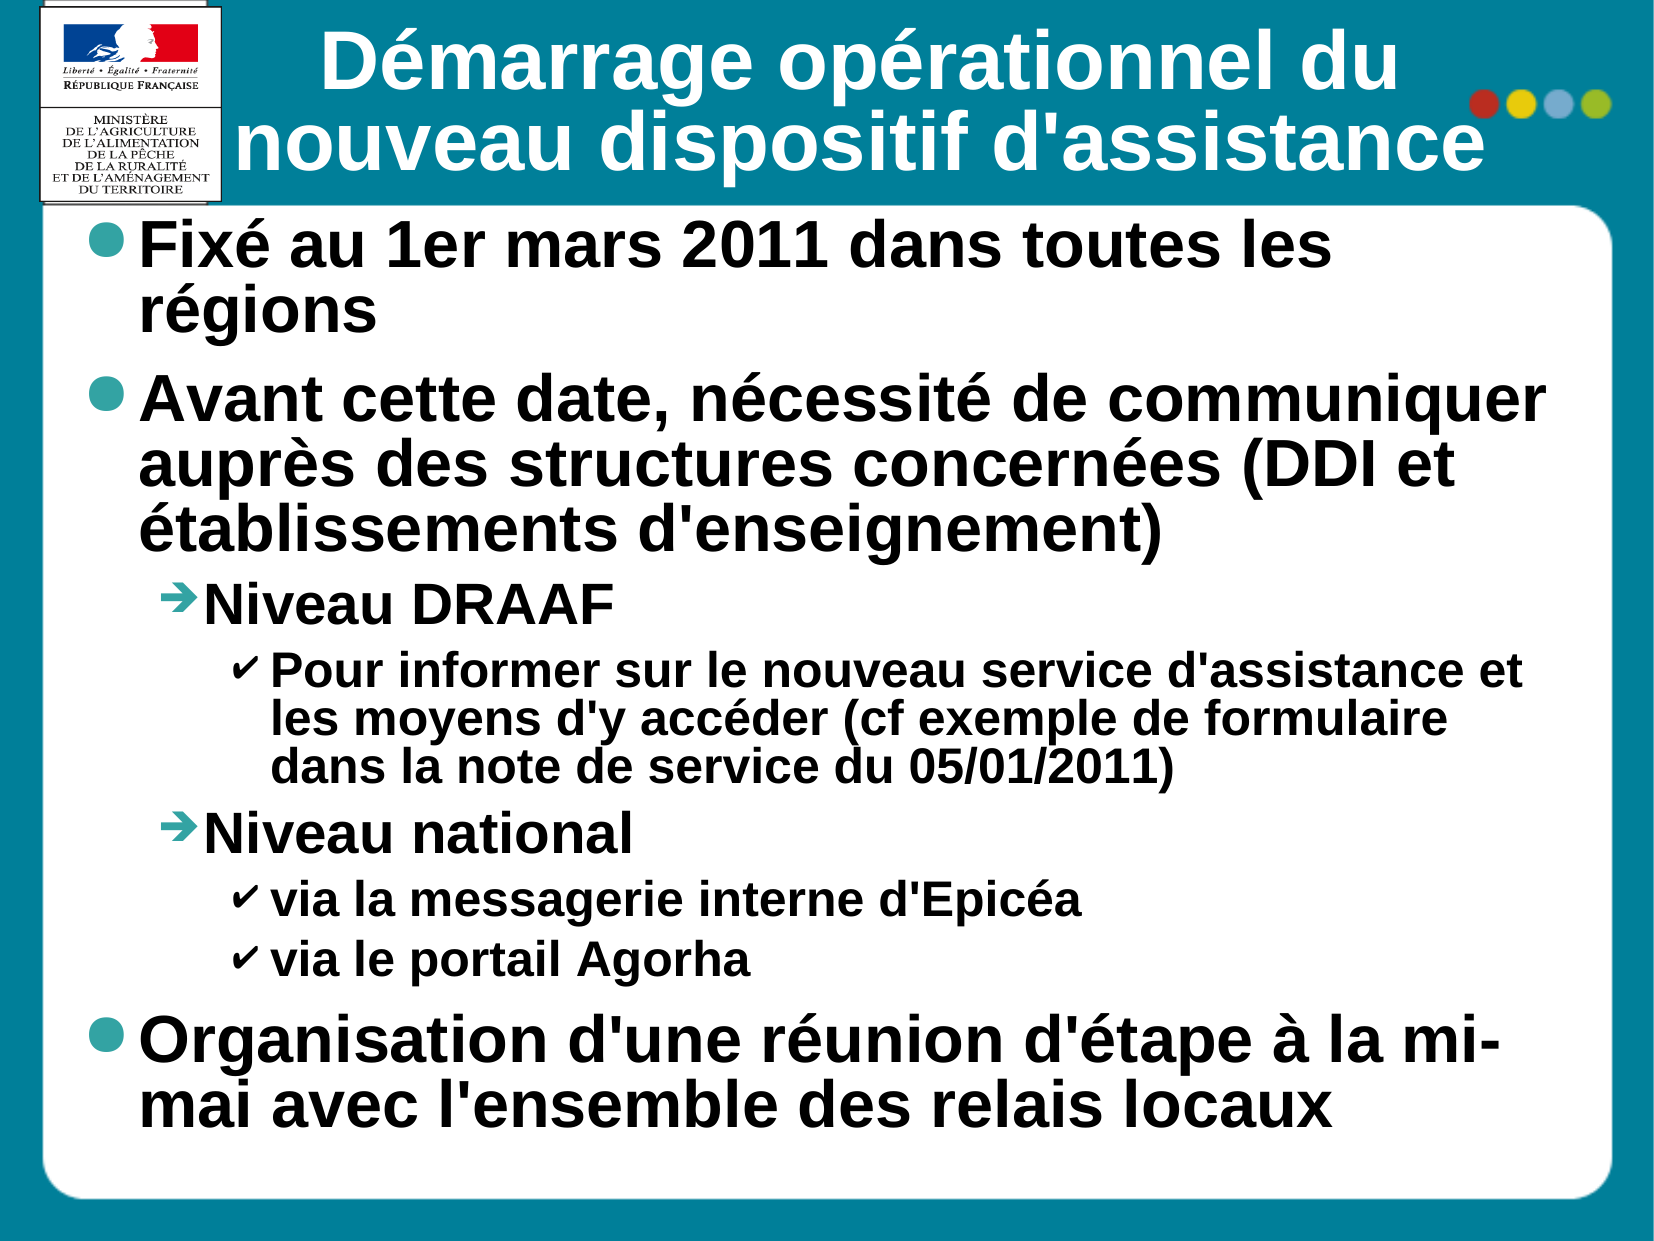

# Démarrage opérationnel du nouveau dispositif d'assistance
Fixé au 1er mars 2011 dans toutes les régions
Avant cette date, nécessité de communiquer auprès des structures concernées (DDI et établissements d'enseignement)
Niveau DRAAF
Pour informer sur le nouveau service d'assistance et les moyens d'y accéder (cf exemple de formulaire dans la note de service du 05/01/2011)
Niveau national
via la messagerie interne d'Epicéa
via le portail Agorha
Organisation d'une réunion d'étape à la mi-mai avec l'ensemble des relais locaux